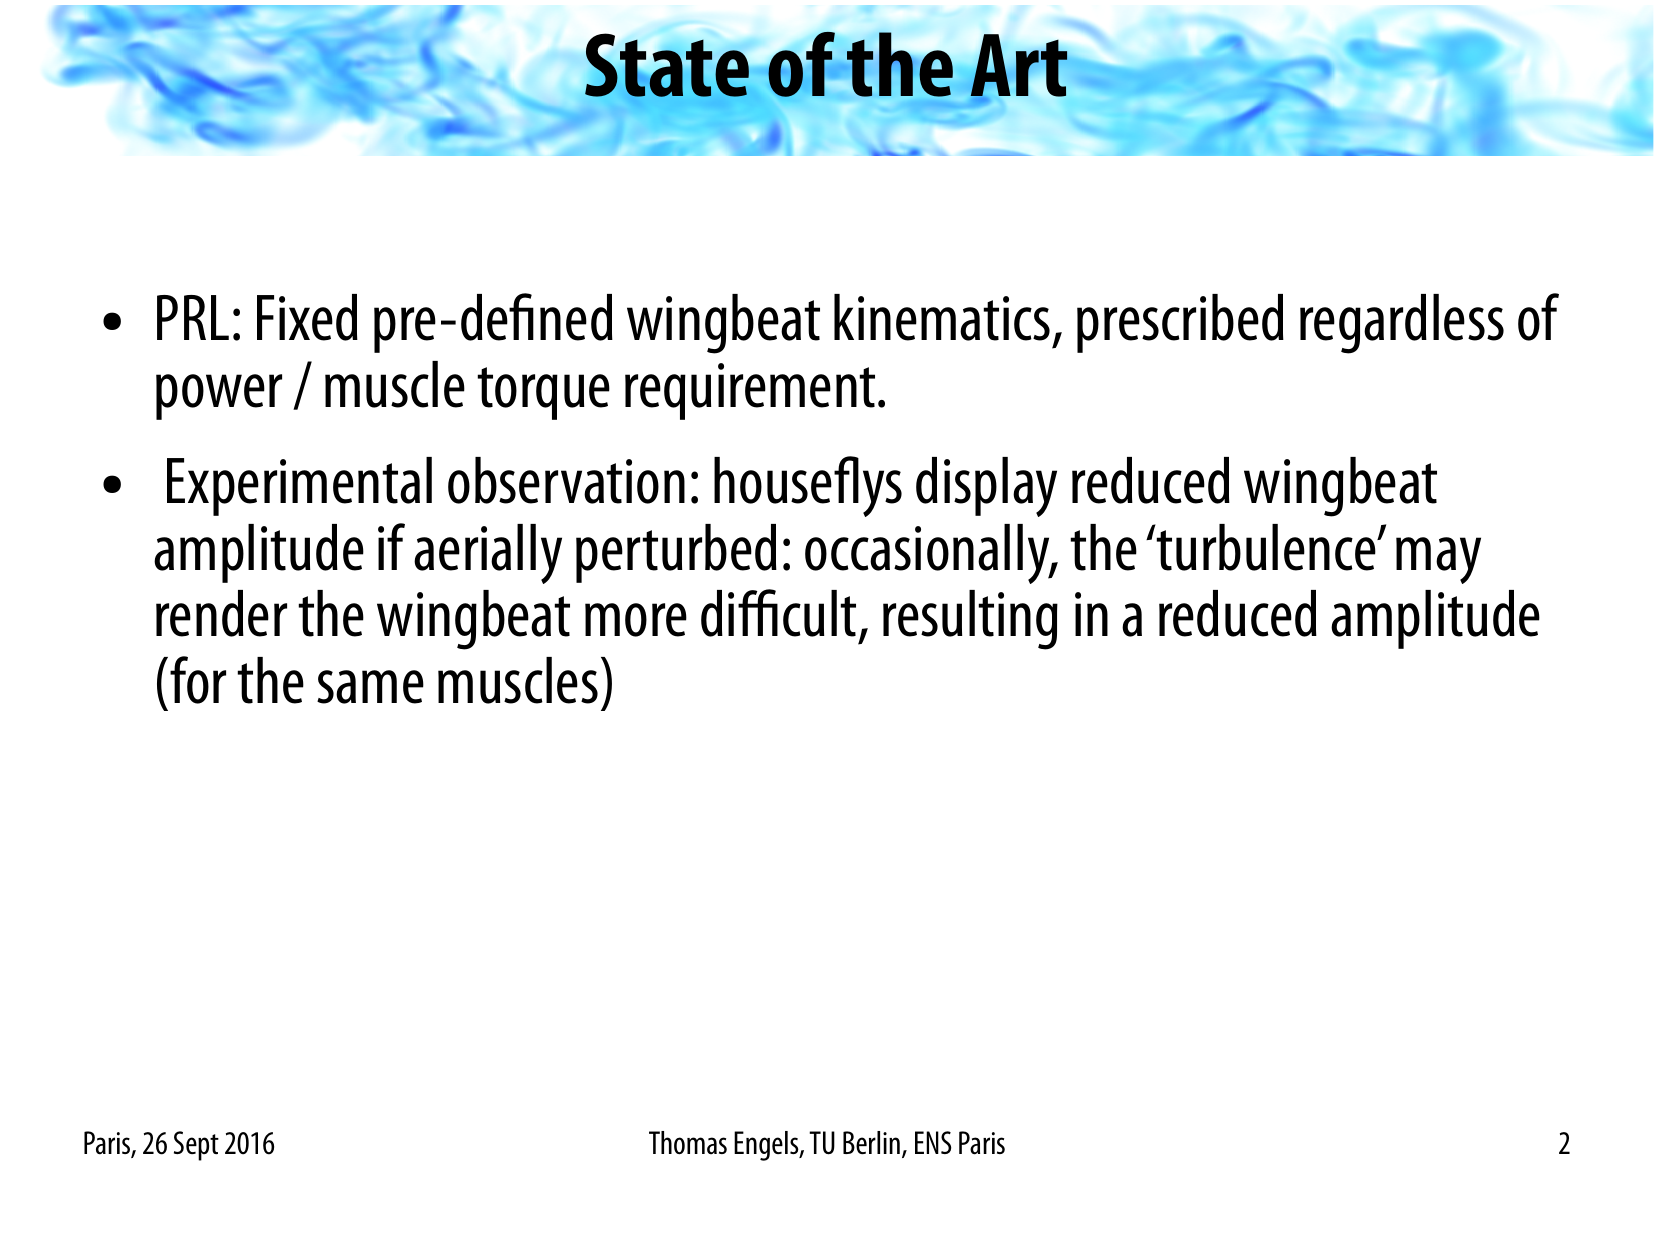

# State of the Art
PRL: Fixed pre-defined wingbeat kinematics, prescribed regardless of power / muscle torque requirement.
 Experimental observation: houseflys display reduced wingbeat amplitude if aerially perturbed: occasionally, the ‘turbulence’ may render the wingbeat more difficult, resulting in a reduced amplitude (for the same muscles)
Paris, 26 Sept 2016
Thomas Engels, TU Berlin, ENS Paris
2